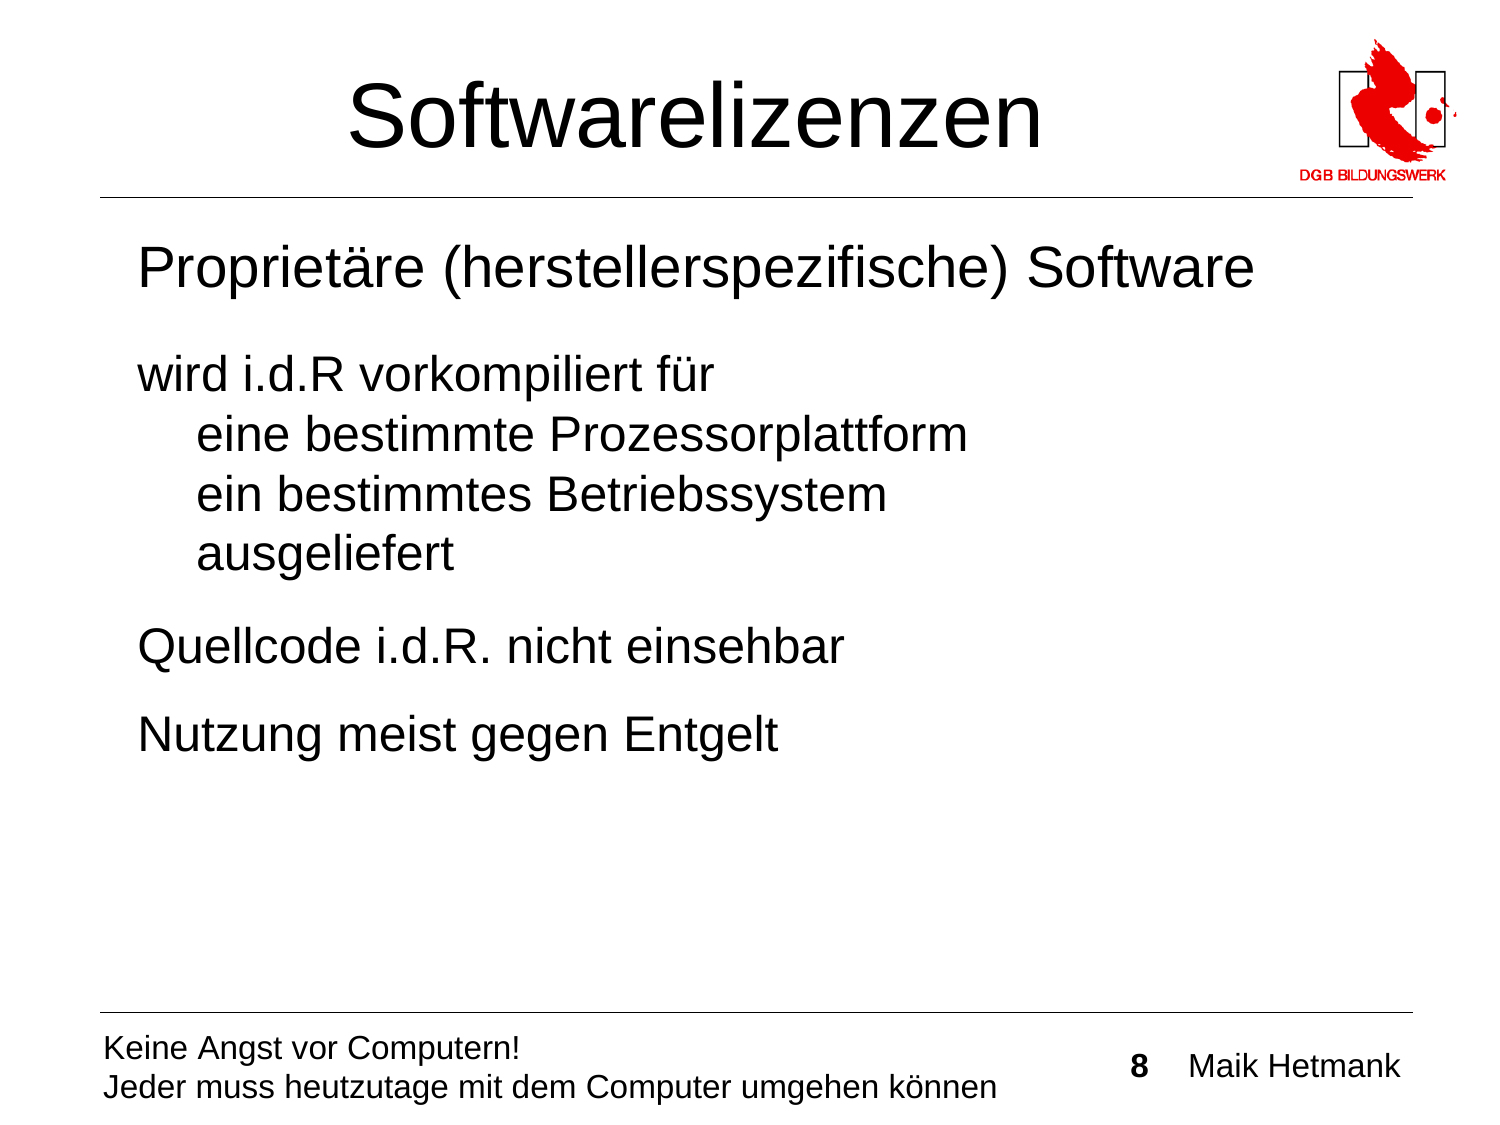

# Softwarelizenzen
Proprietäre (herstellerspezifische) Software
wird i.d.R vorkompiliert für
eine bestimmte Prozessorplattform
ein bestimmtes Betriebssystem
ausgeliefert
Quellcode i.d.R. nicht einsehbar
Nutzung meist gegen Entgelt